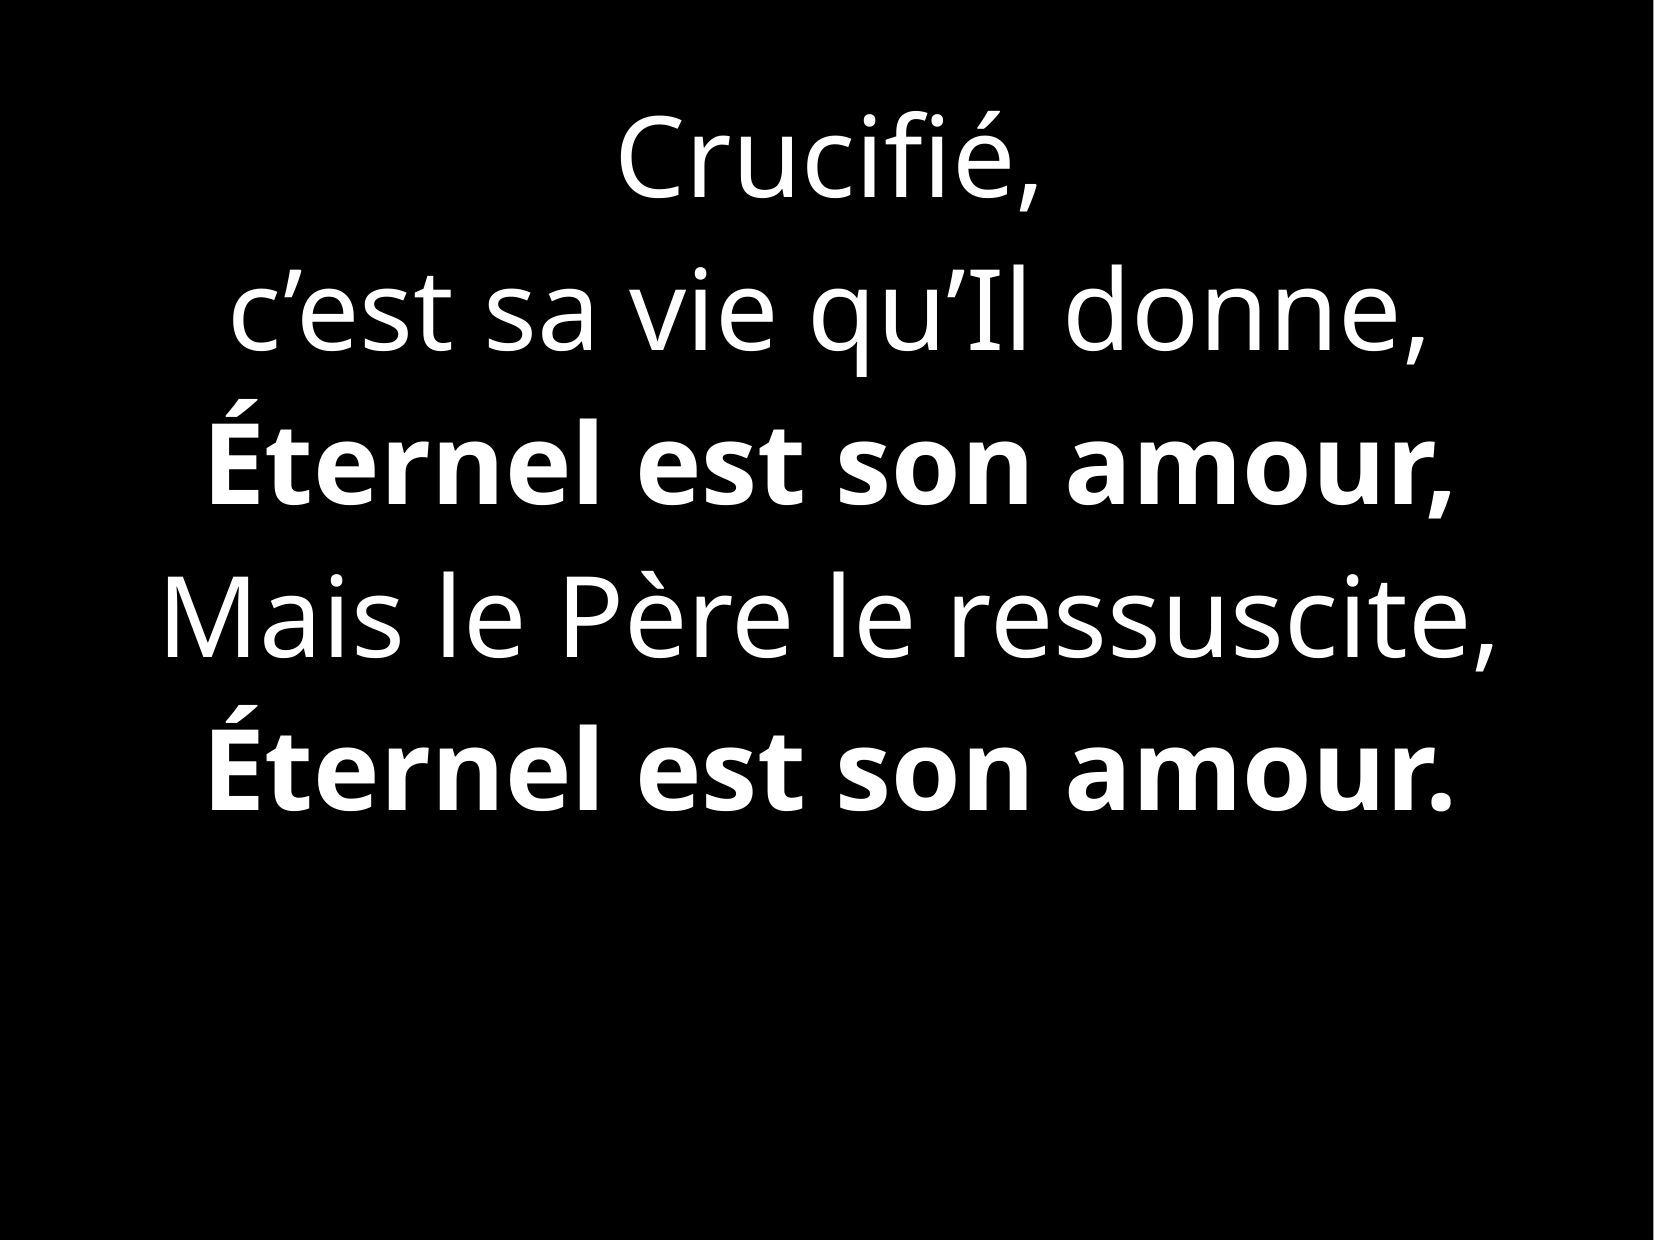

# Crucifié,
c’est sa vie qu’Il donne,
Éternel est son amour,
Mais le Père le ressuscite,
Éternel est son amour.